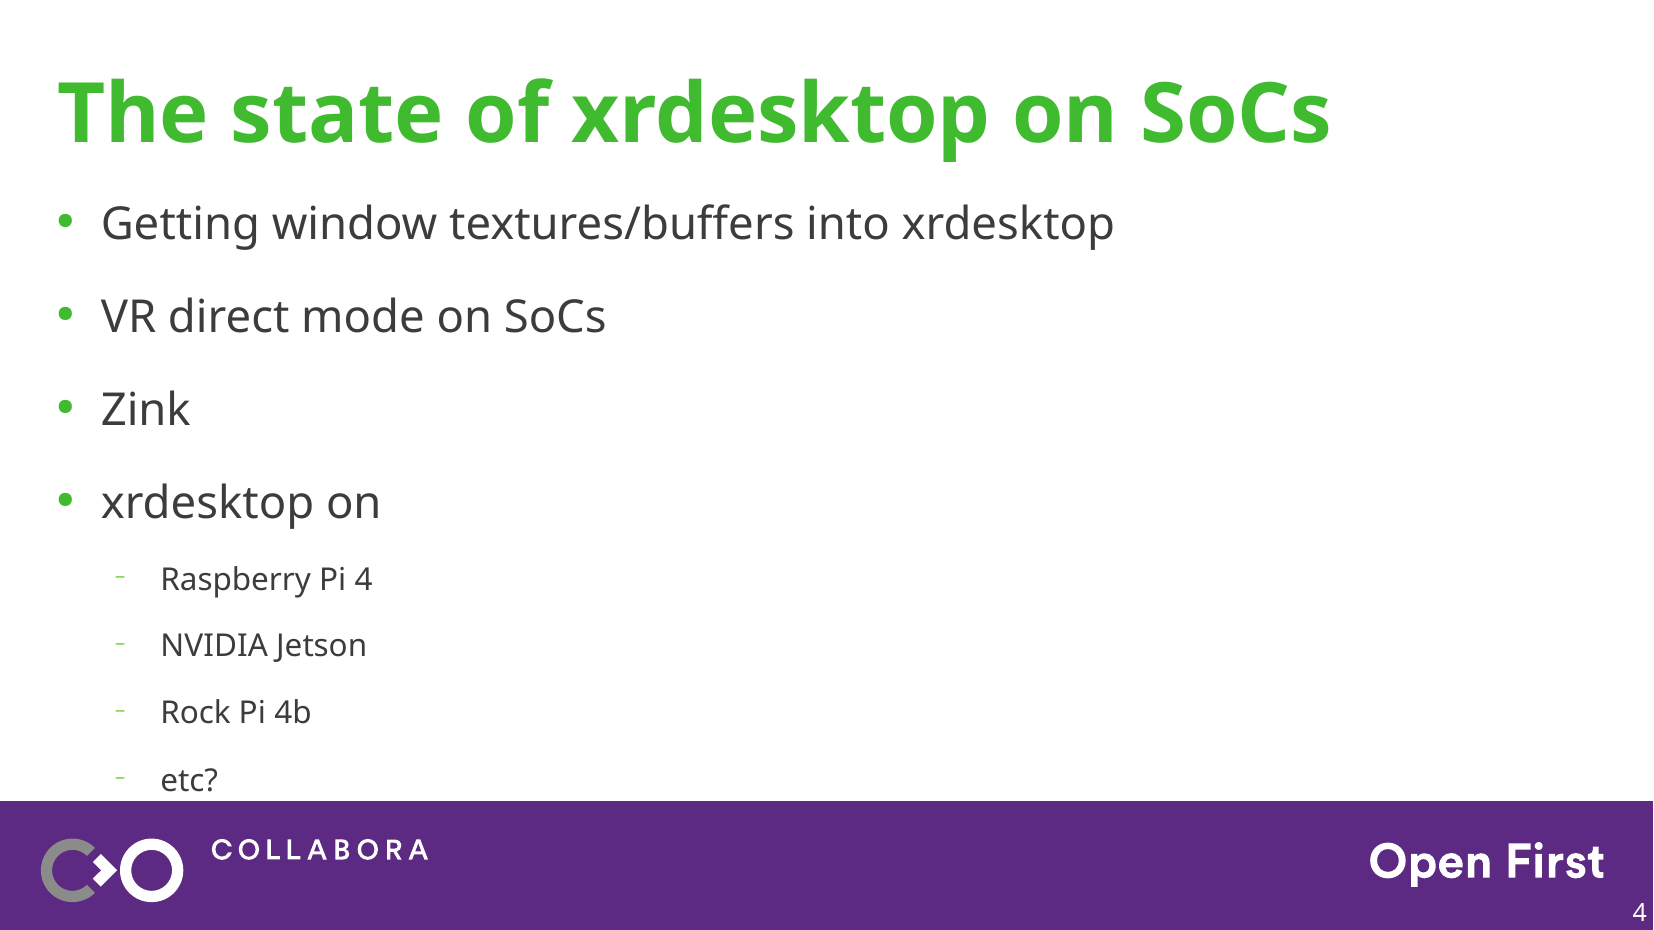

# The state of xrdesktop on SoCs
Getting window textures/buffers into xrdesktop
VR direct mode on SoCs
Zink
xrdesktop on
Raspberry Pi 4
NVIDIA Jetson
Rock Pi 4b
etc?